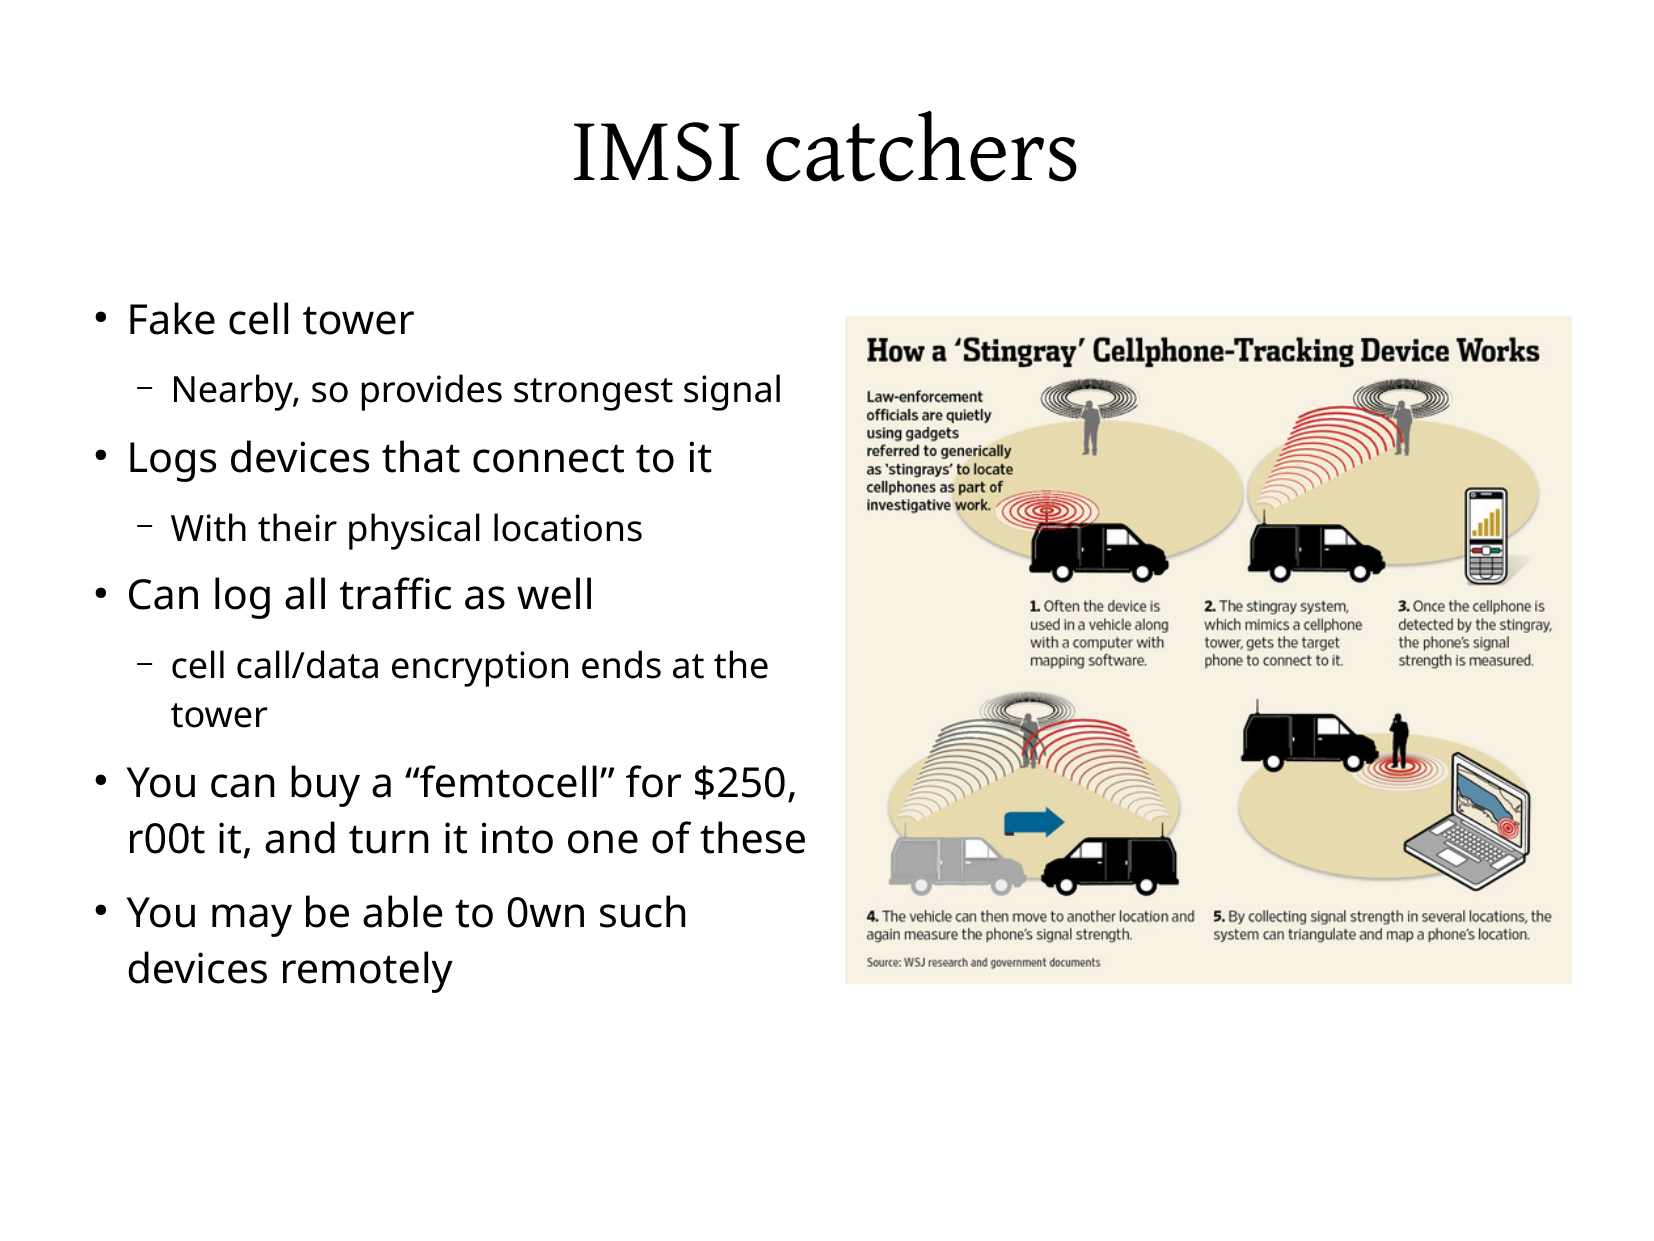

# IMSI catchers
Fake cell tower
Nearby, so provides strongest signal
Logs devices that connect to it
With their physical locations
Can log all traffic as well
cell call/data encryption ends at the tower
You can buy a “femtocell” for $250, r00t it, and turn it into one of these
You may be able to 0wn such devices remotely